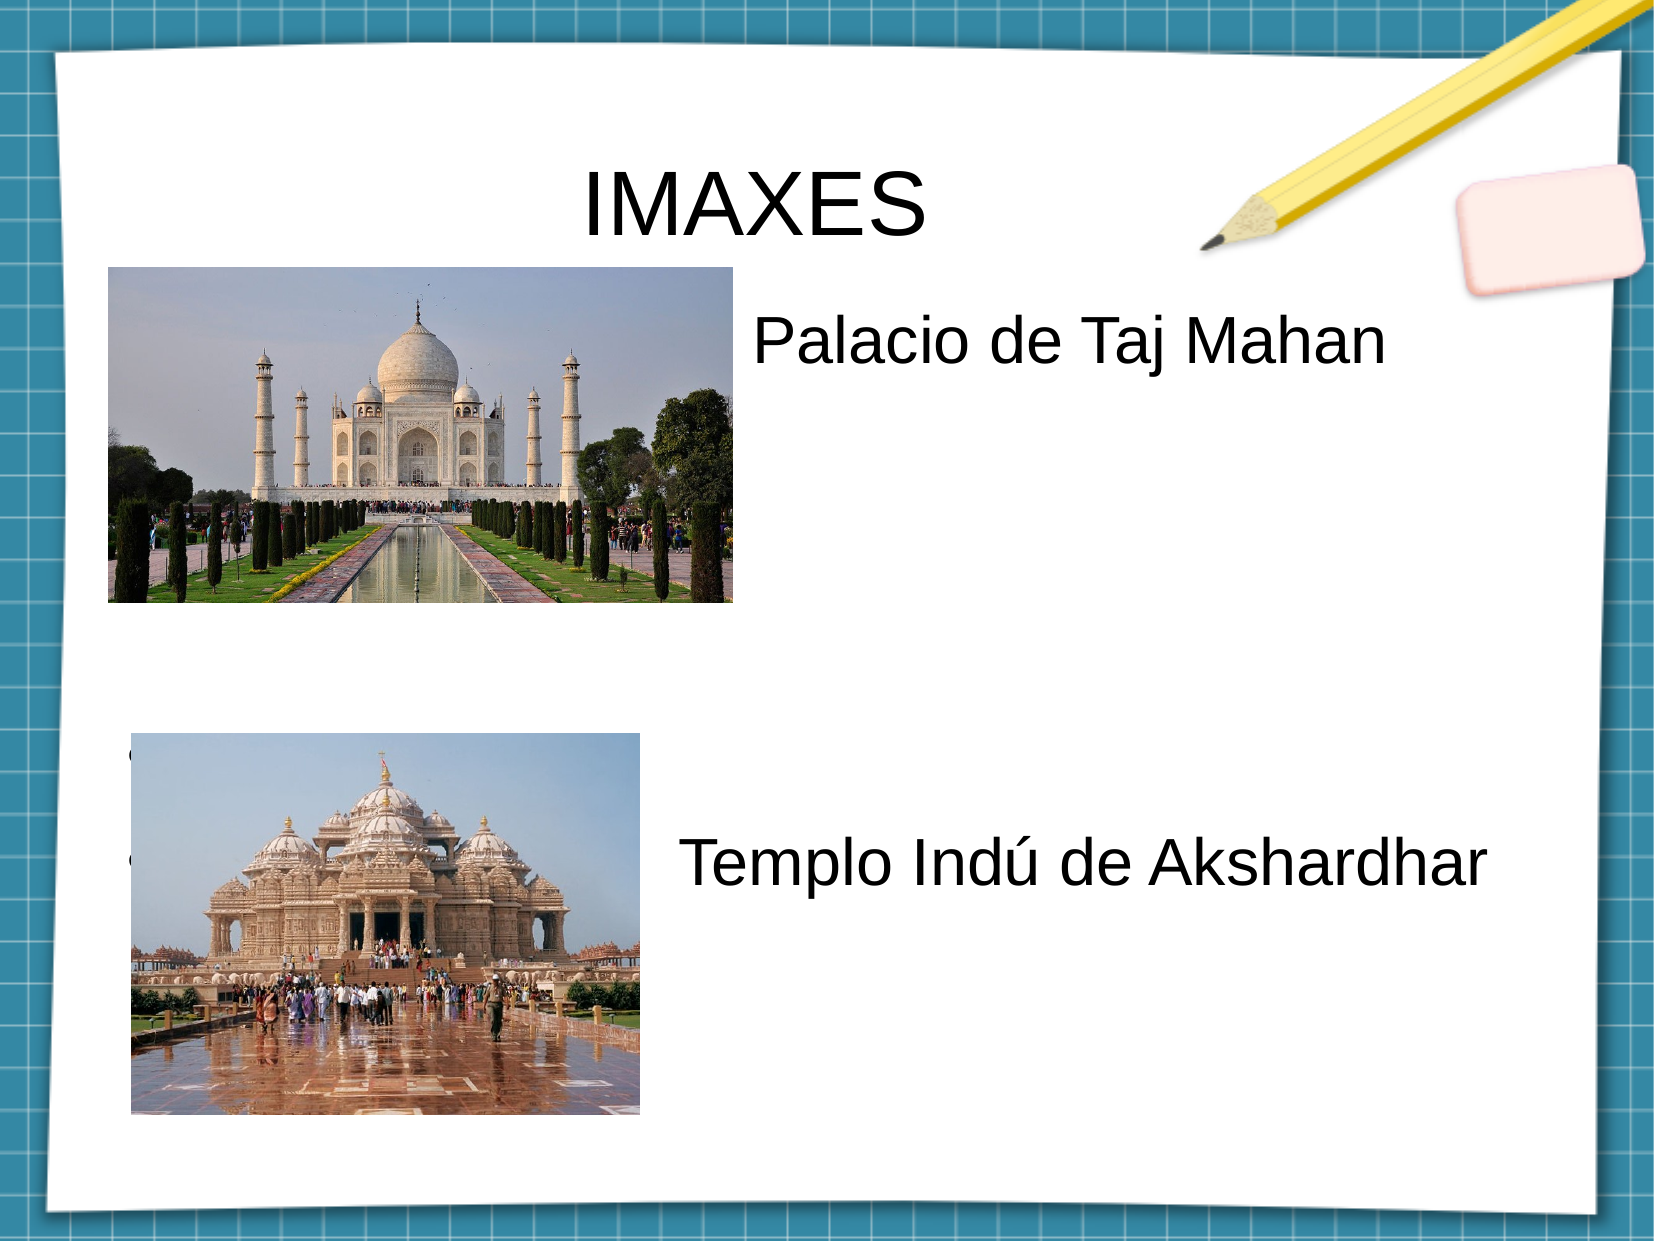

# IMAXES
 Palacio de Taj Mahan
 Templo Indú de Akshardhar